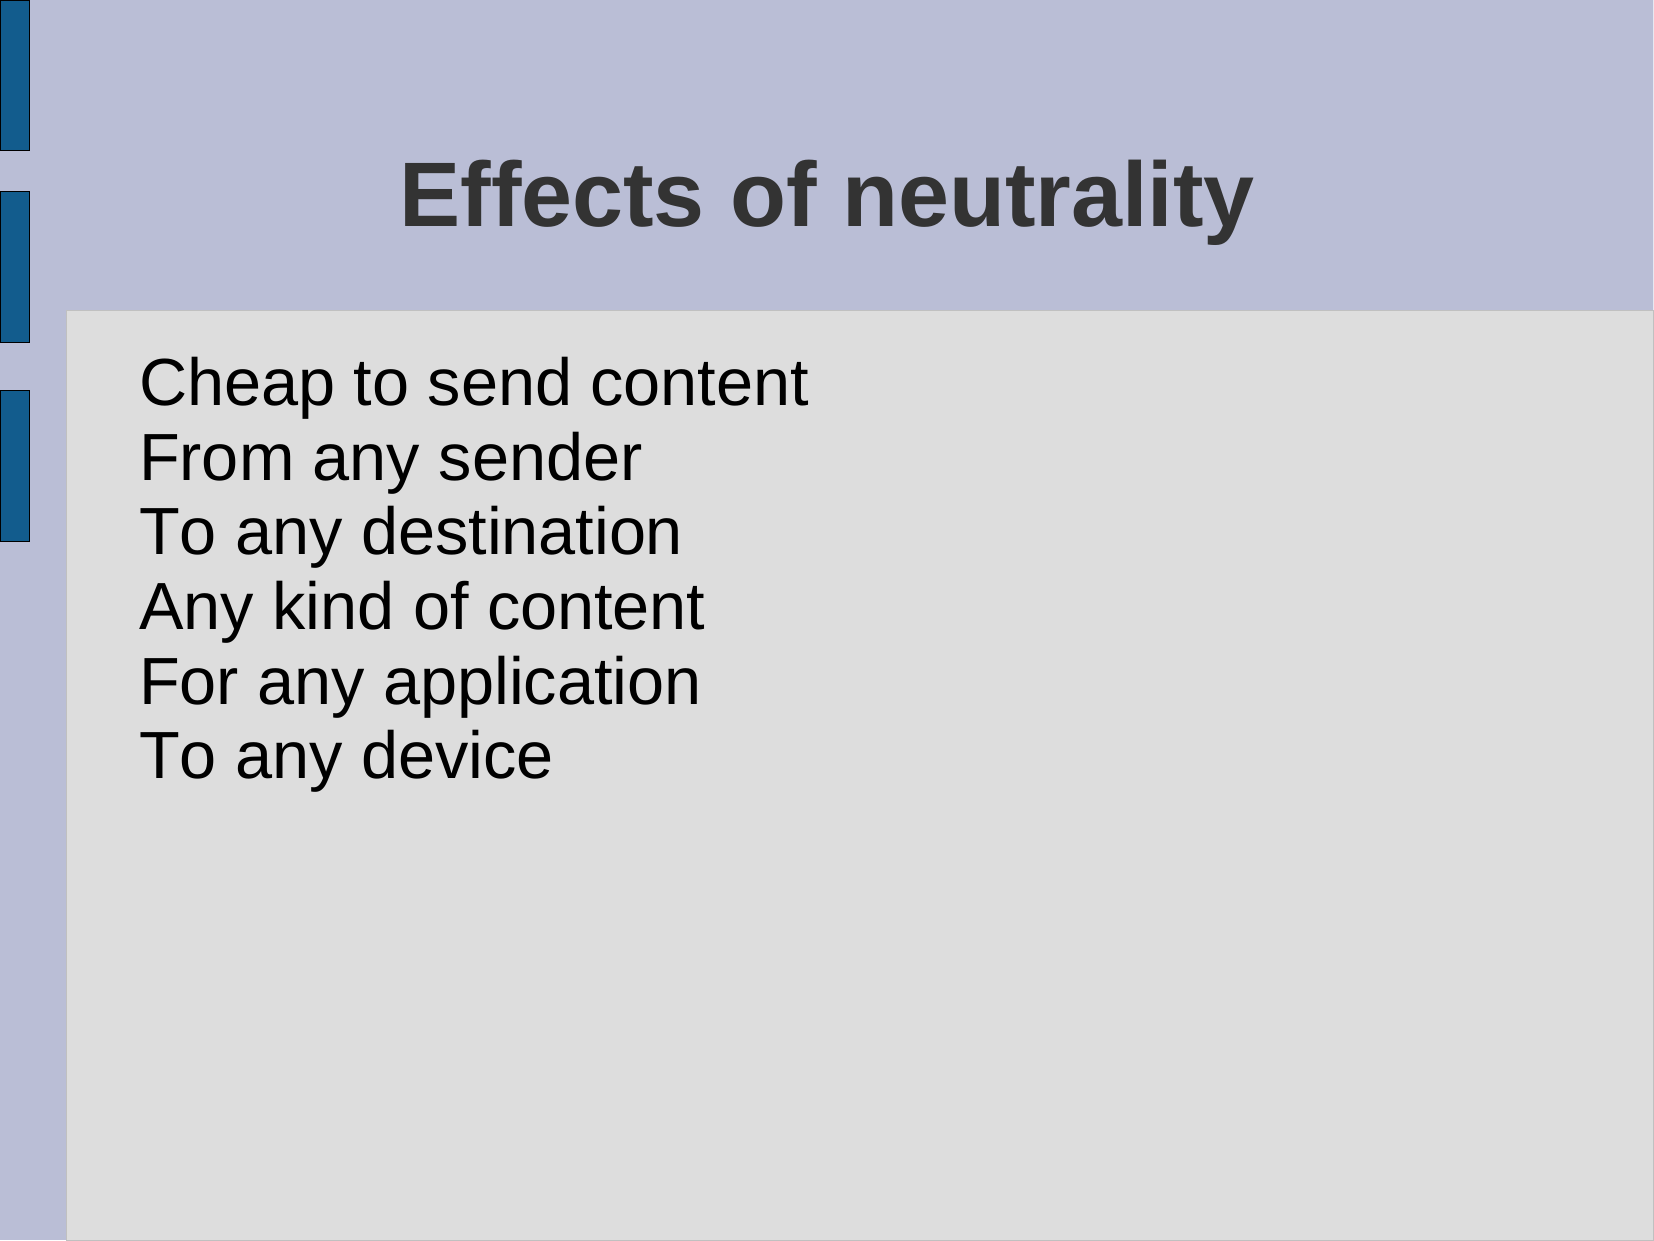

# Effects of neutrality
Cheap to send content
From any sender
To any destination
Any kind of content
For any application
To any device